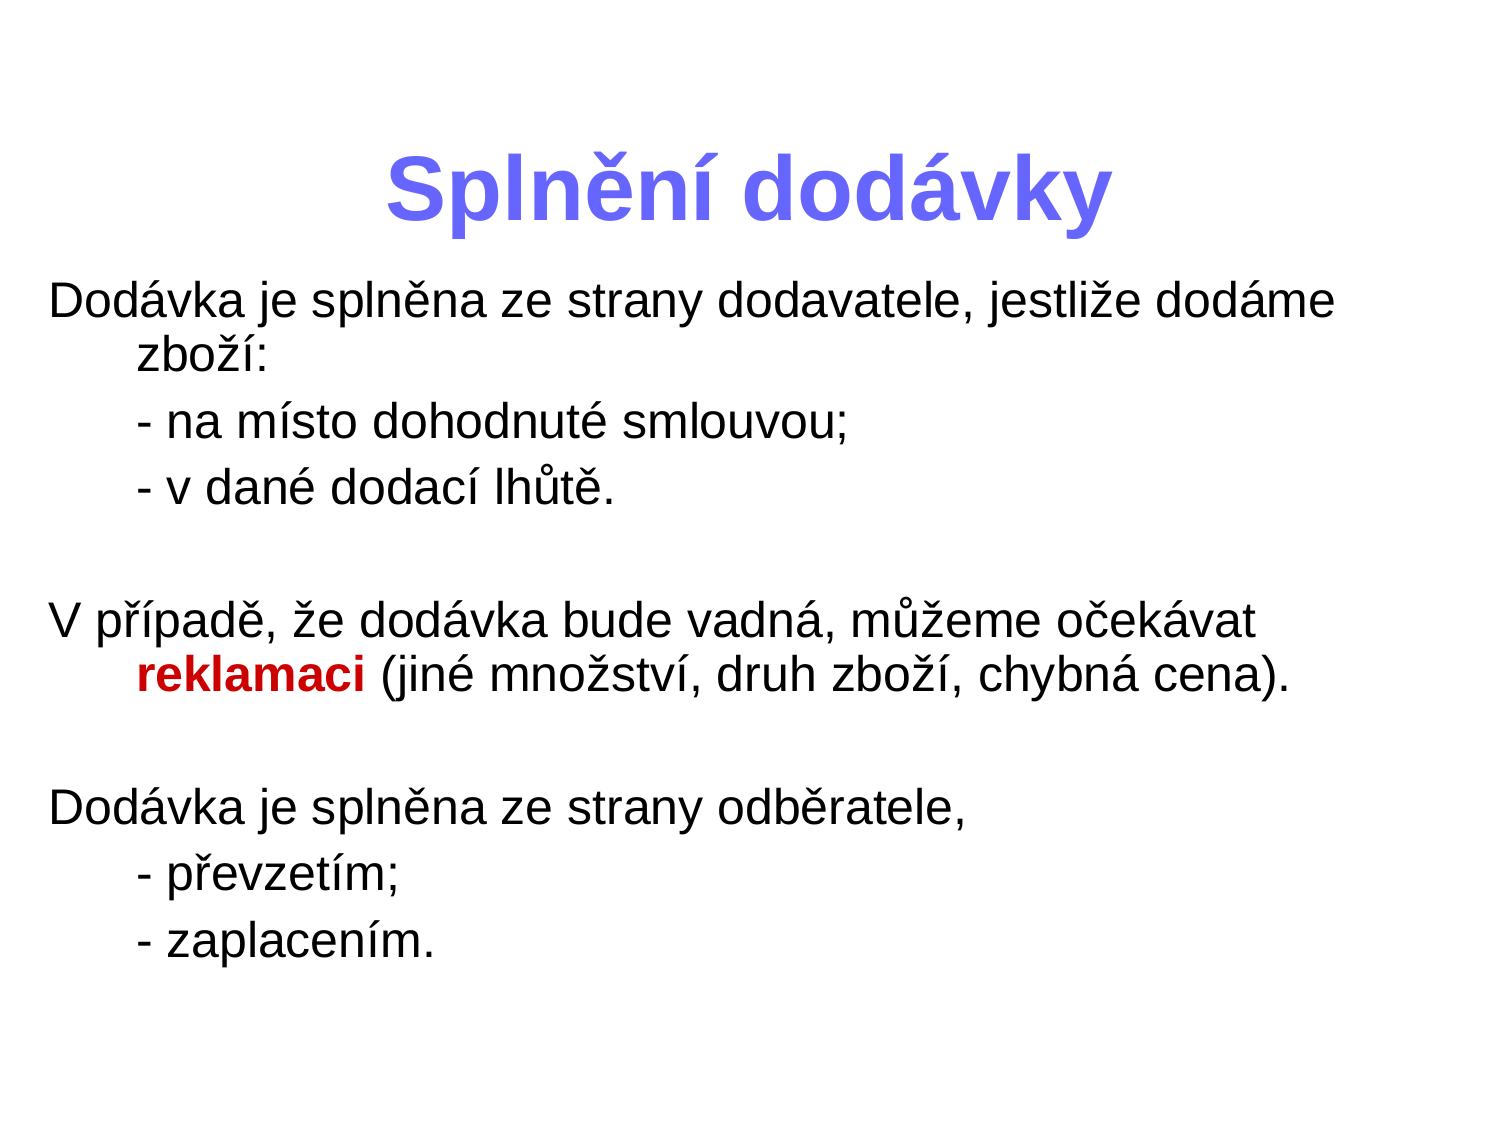

# Splnění dodávky
Dodávka je splněna ze strany dodavatele, jestliže dodáme zboží:
	- na místo dohodnuté smlouvou;
	- v dané dodací lhůtě.
V případě, že dodávka bude vadná, můžeme očekávat reklamaci (jiné množství, druh zboží, chybná cena).
Dodávka je splněna ze strany odběratele,
	- převzetím;
	- zaplacením.